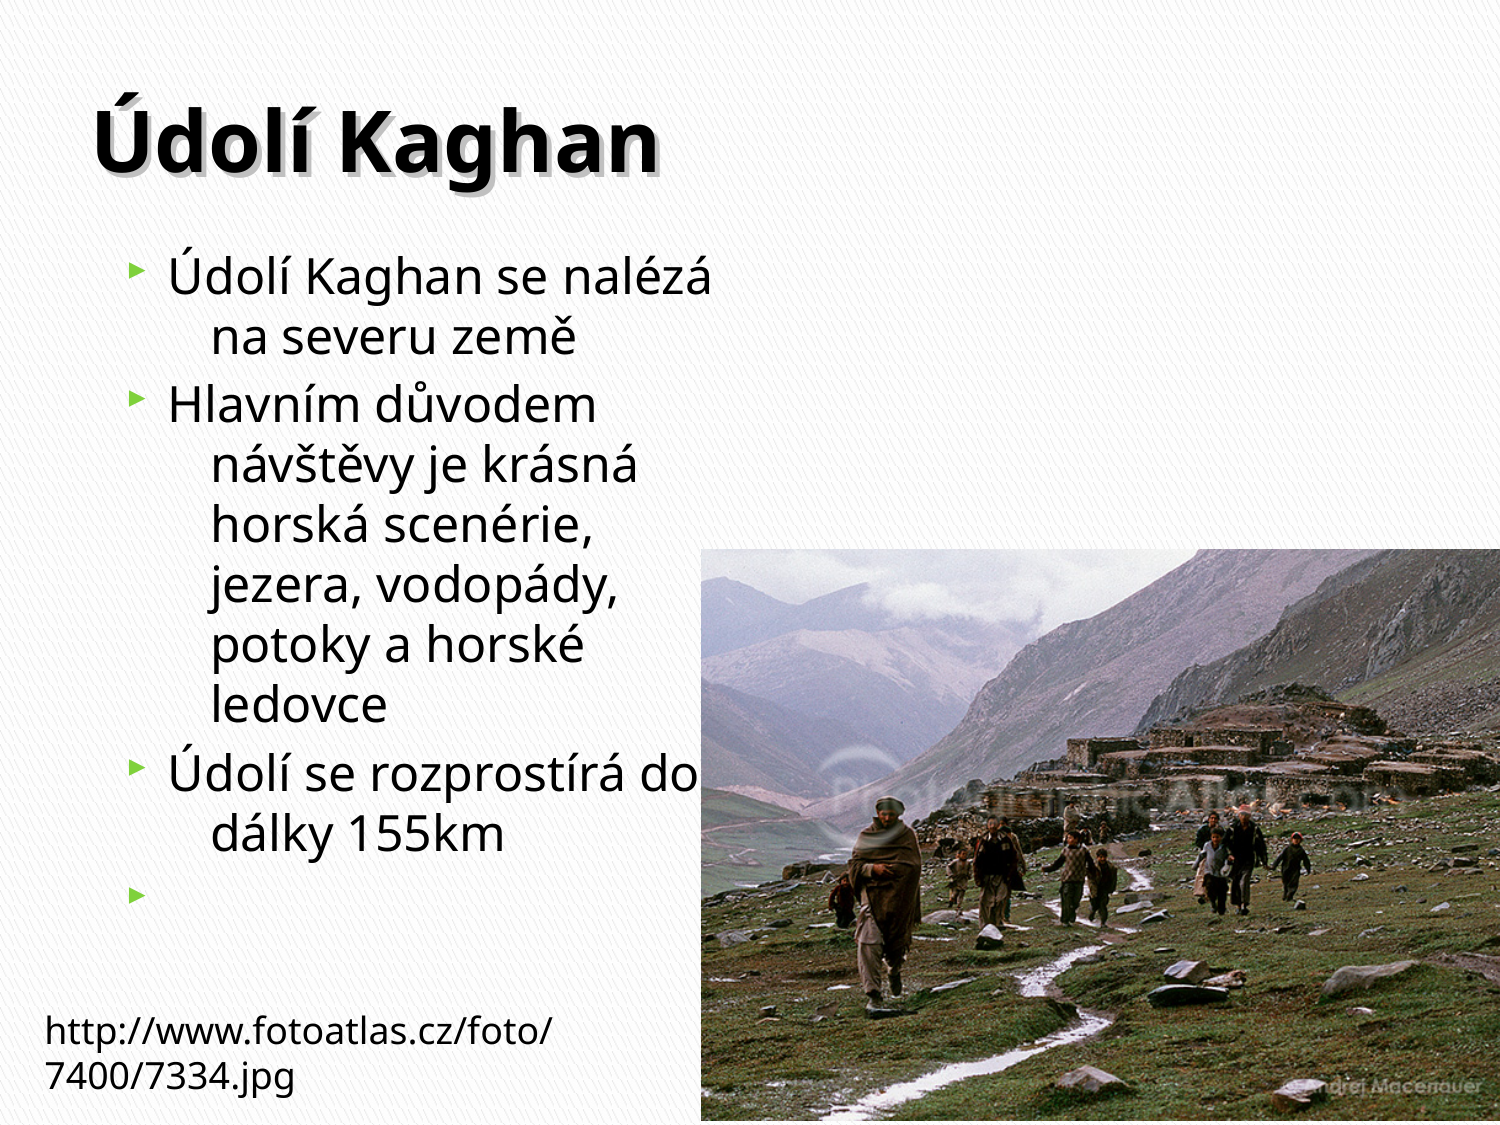

# Údolí Kaghan
Údolí Kaghan se nalézá na severu země
Hlavním důvodem návštěvy je krásná horská scenérie, jezera, vodopády, potoky a horské ledovce
Údolí se rozprostírá do dálky 155km
http://www.fotoatlas.cz/foto/7400/7334.jpg